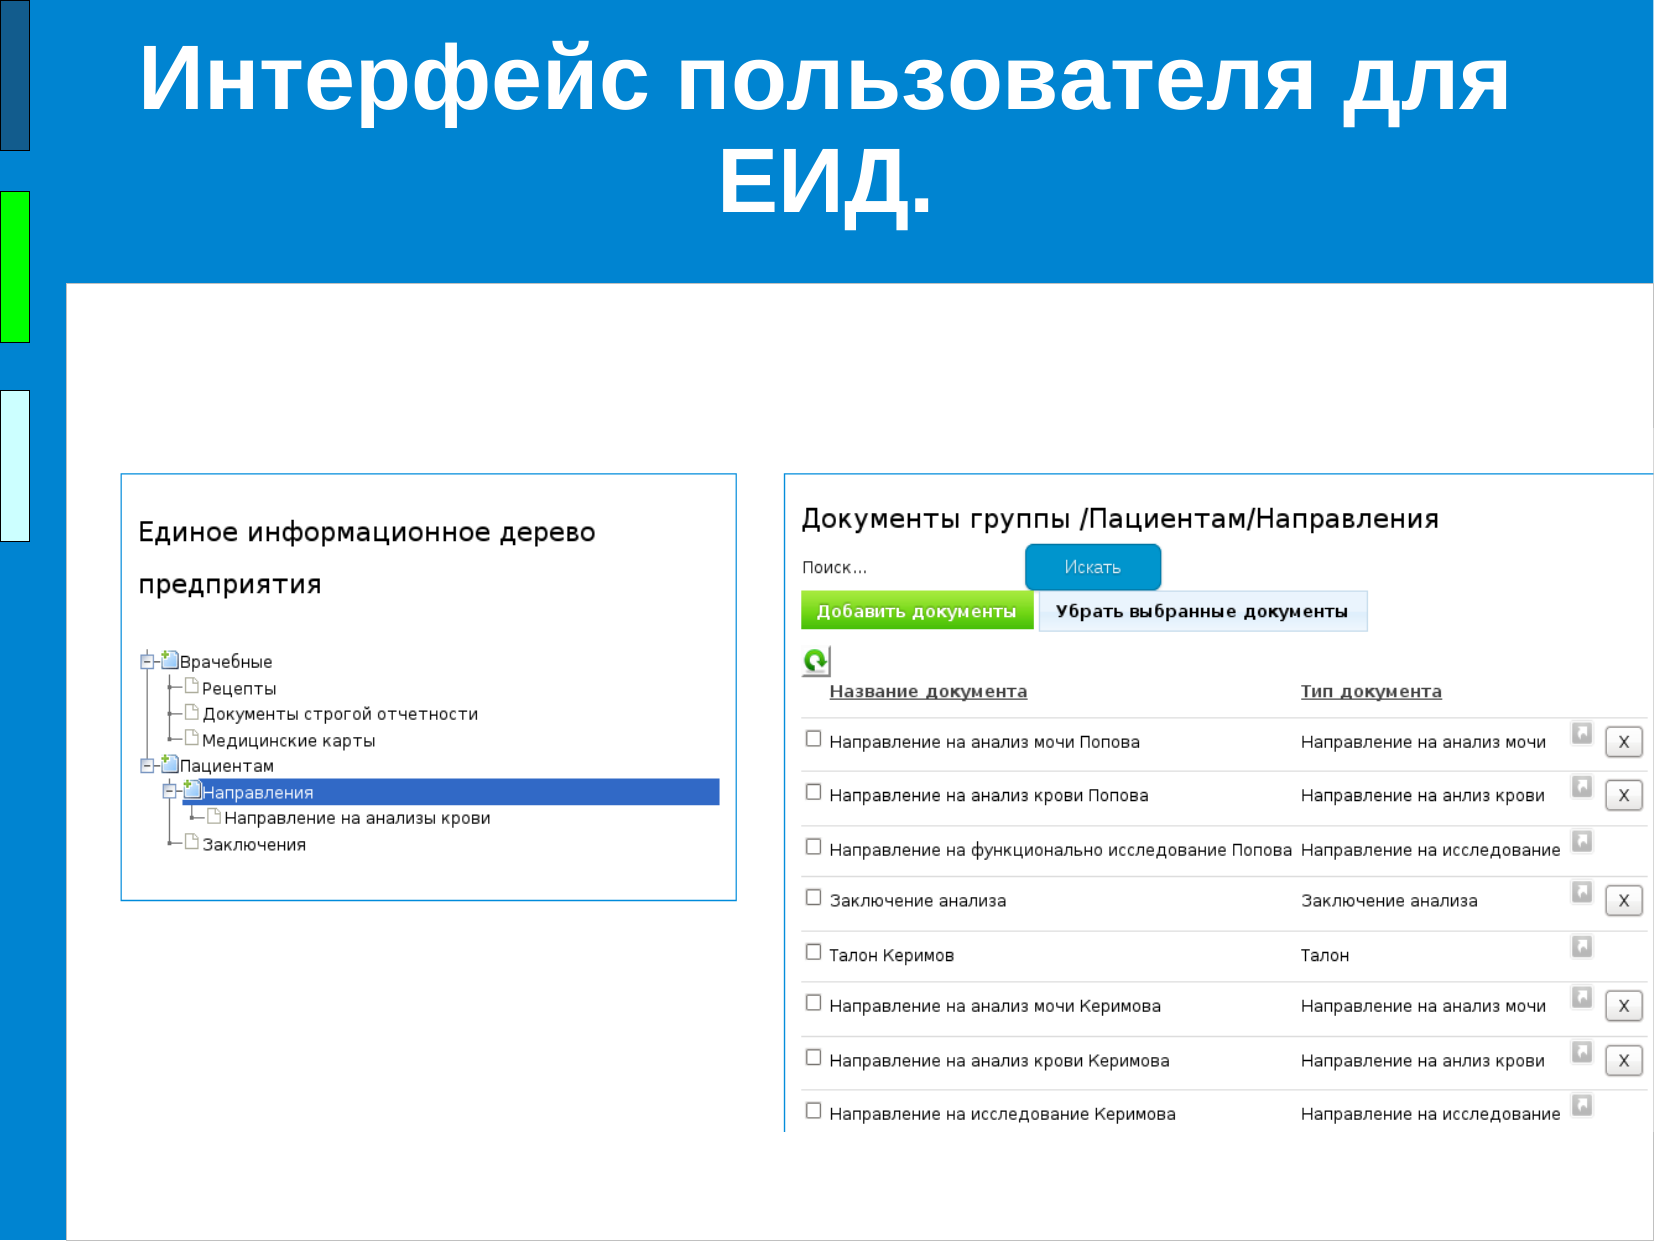

# Интерфейс пользователя для ЕИД.
ООО "Альфа-Интегрум", 2013г.